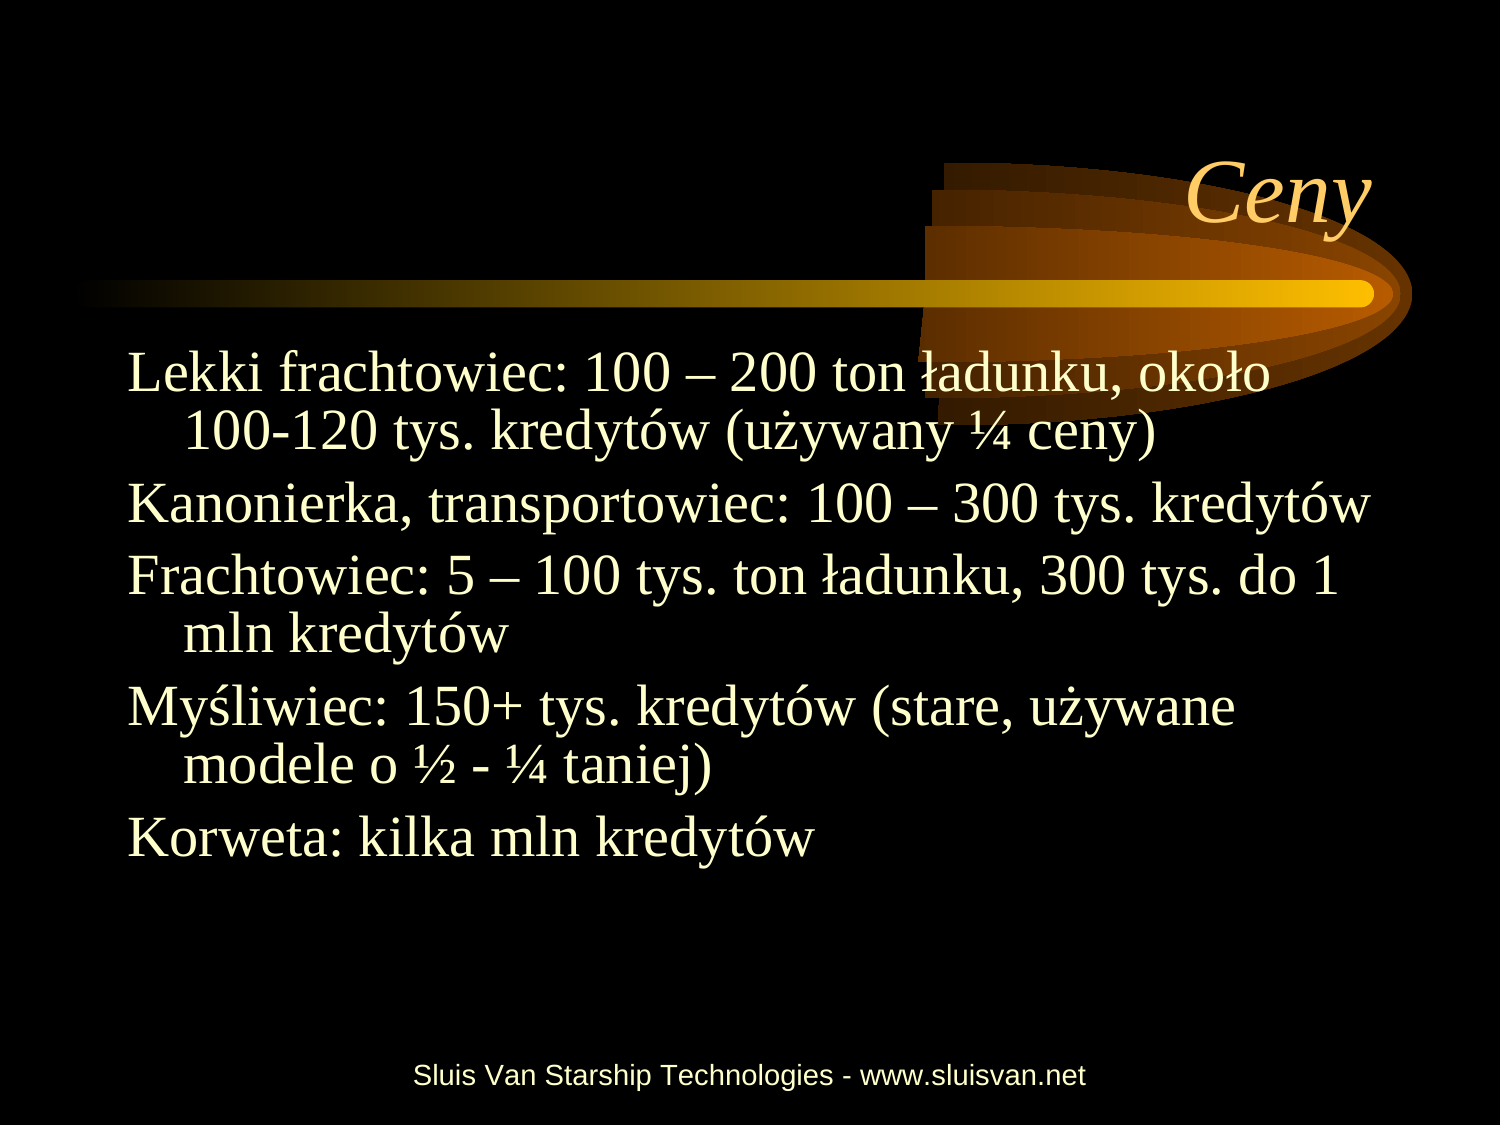

# Ceny
Lekki frachtowiec: 100 – 200 ton ładunku, około 100-120 tys. kredytów (używany ¼ ceny)
Kanonierka, transportowiec: 100 – 300 tys. kredytów
Frachtowiec: 5 – 100 tys. ton ładunku, 300 tys. do 1 mln kredytów
Myśliwiec: 150+ tys. kredytów (stare, używane modele o ½ - ¼ taniej)
Korweta: kilka mln kredytów
Sluis Van Starship Technologies - www.sluisvan.net